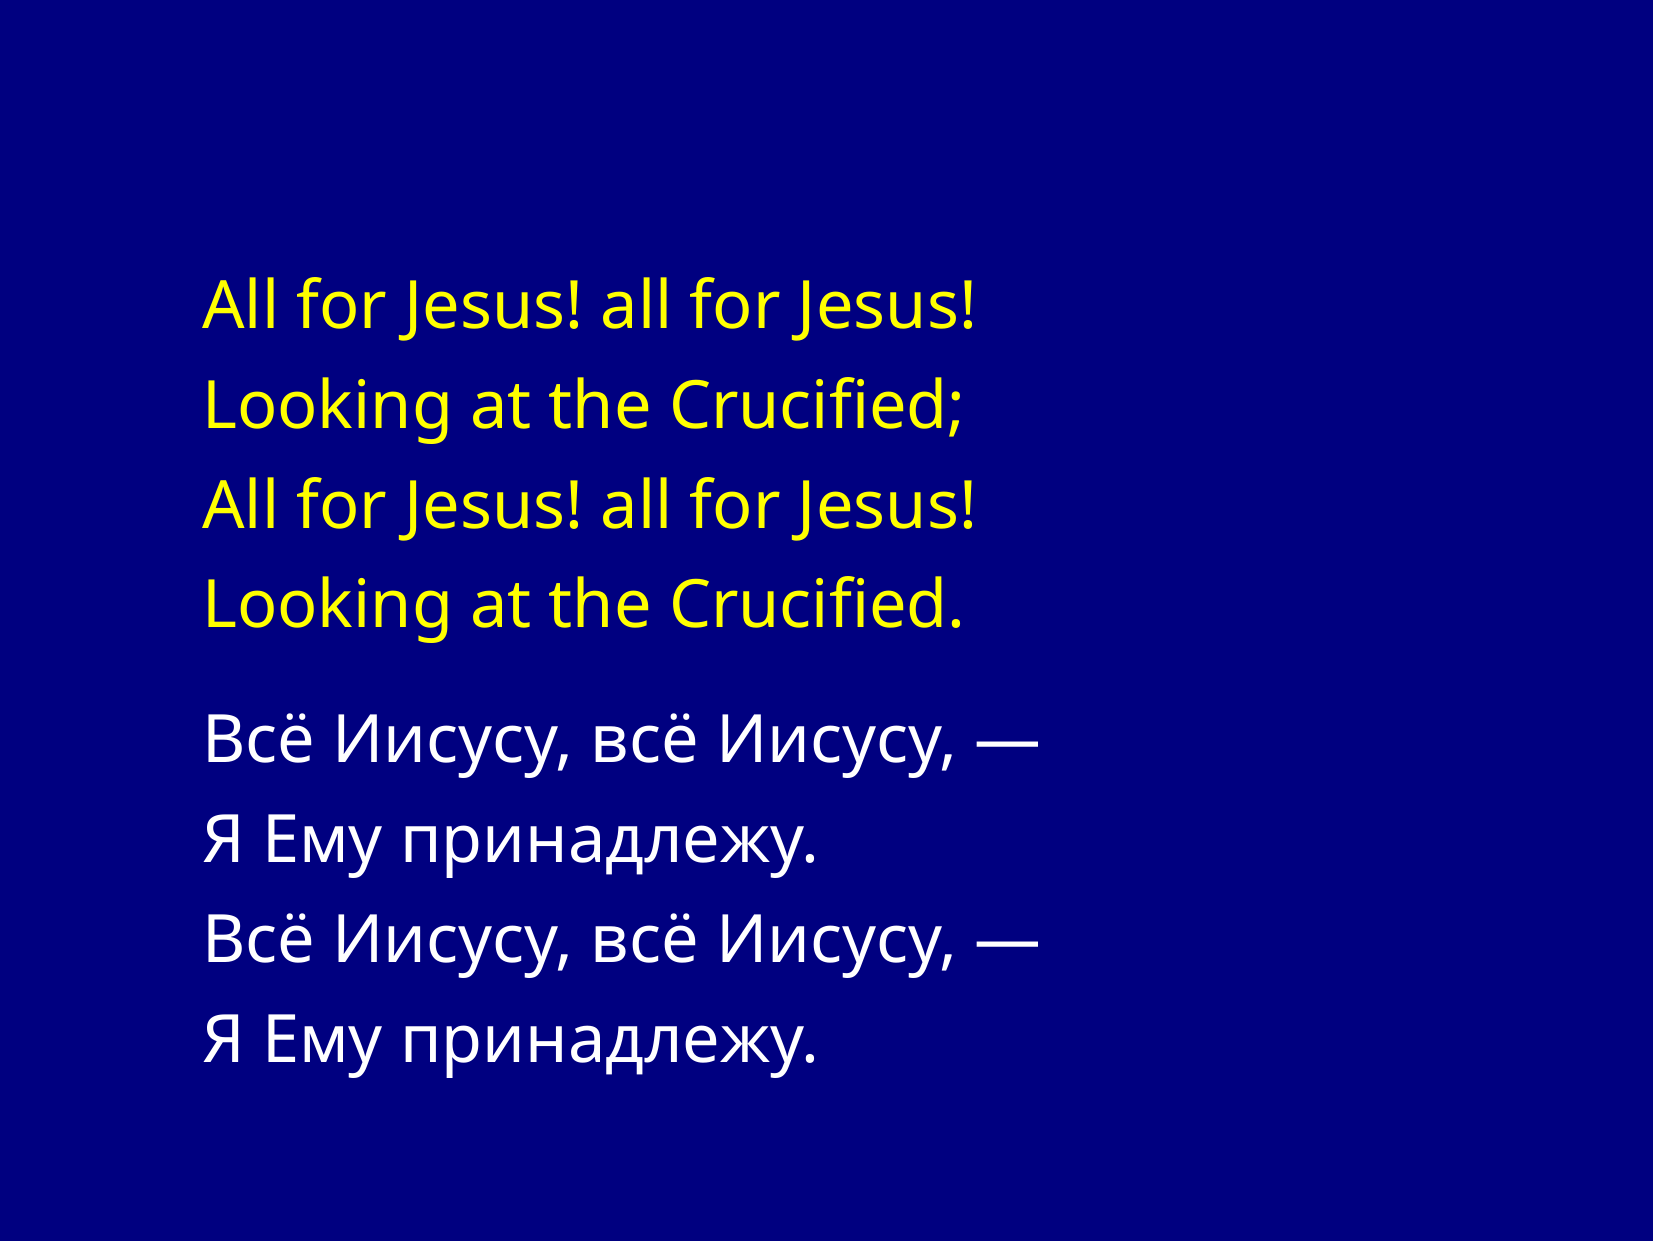

All for Jesus! all for Jesus!
	Looking at the Crucified;
	All for Jesus! all for Jesus!
	Looking at the Crucified.
	Всё Иисусу, всё Иисусу, —
	Я Ему принадлежу.
	Всё Иисусу, всё Иисусу, —
	Я Ему принадлежу.